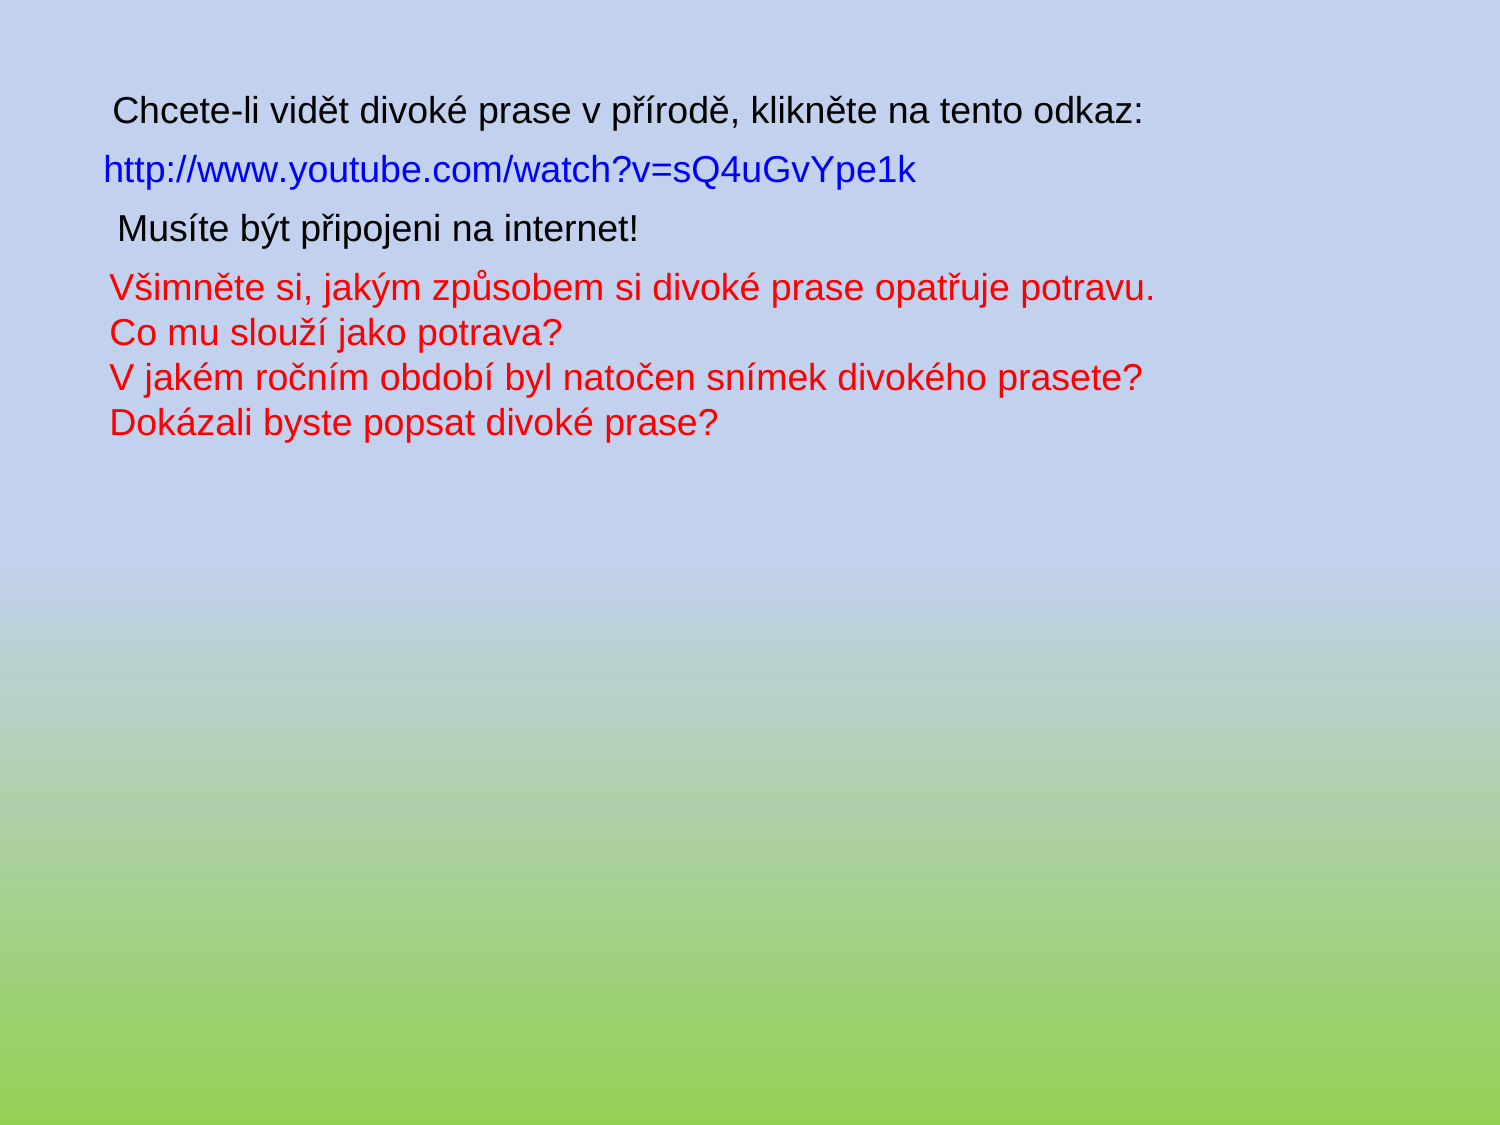

Chcete-li vidět divoké prase v přírodě, klikněte na tento odkaz:
http://www.youtube.com/watch?v=sQ4uGvYpe1k
Musíte být připojeni na internet!
Všimněte si, jakým způsobem si divoké prase opatřuje potravu.
Co mu slouží jako potrava?
V jakém ročním období byl natočen snímek divokého prasete?
Dokázali byste popsat divoké prase?